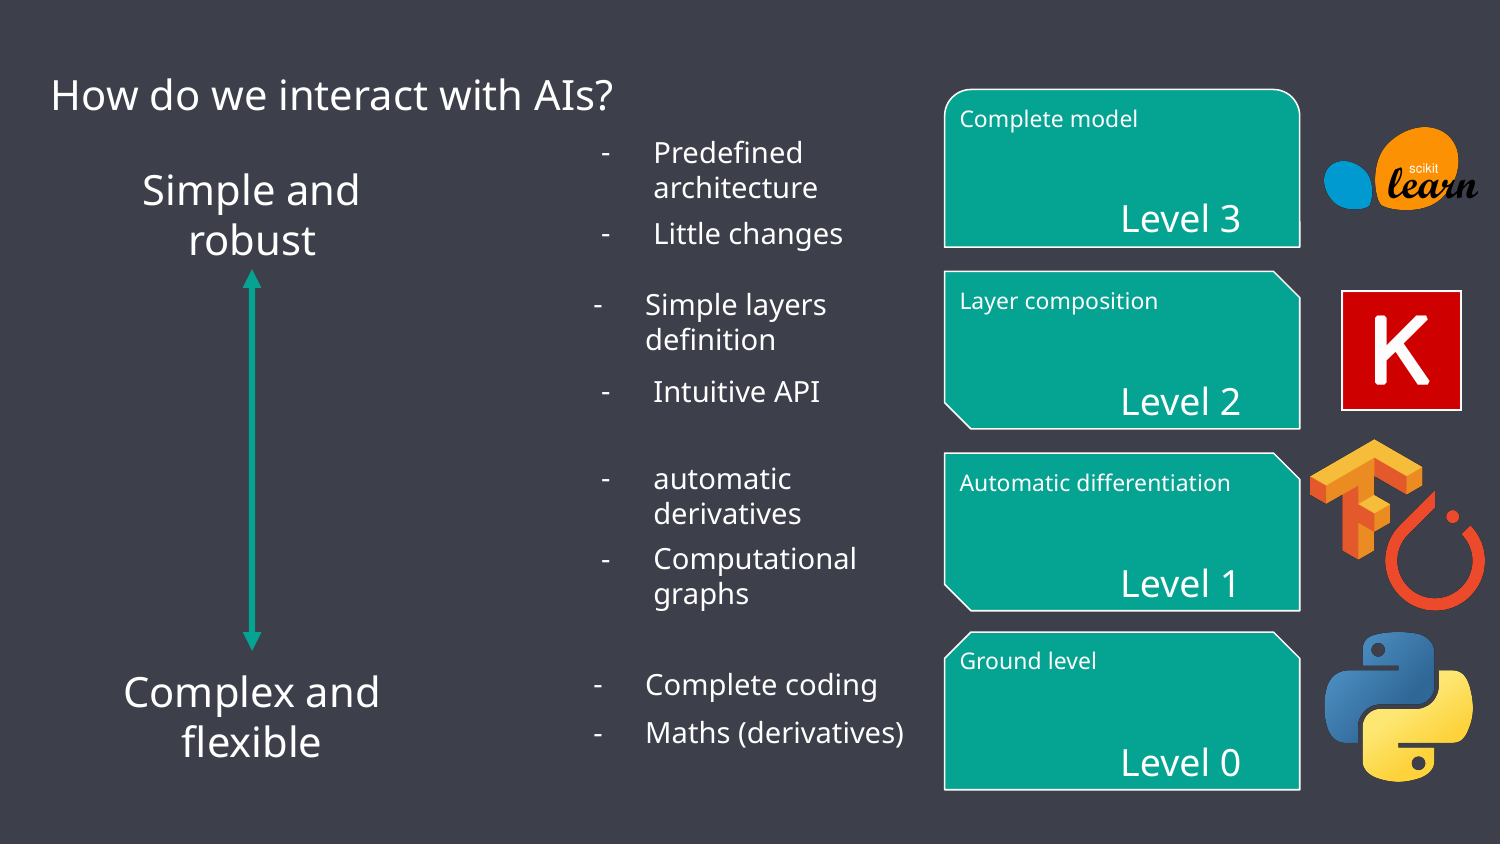

How do we interact with AIs?
Complete model
Predefined architecture
Simple and robust
Level 3
Little changes
Simple layers definition
Layer composition
Intuitive API
Level 2
automatic derivatives
Automatic differentiation
Computational graphs
Level 1
Ground level
Complex and flexible
Complete coding
Maths (derivatives)
Level 0